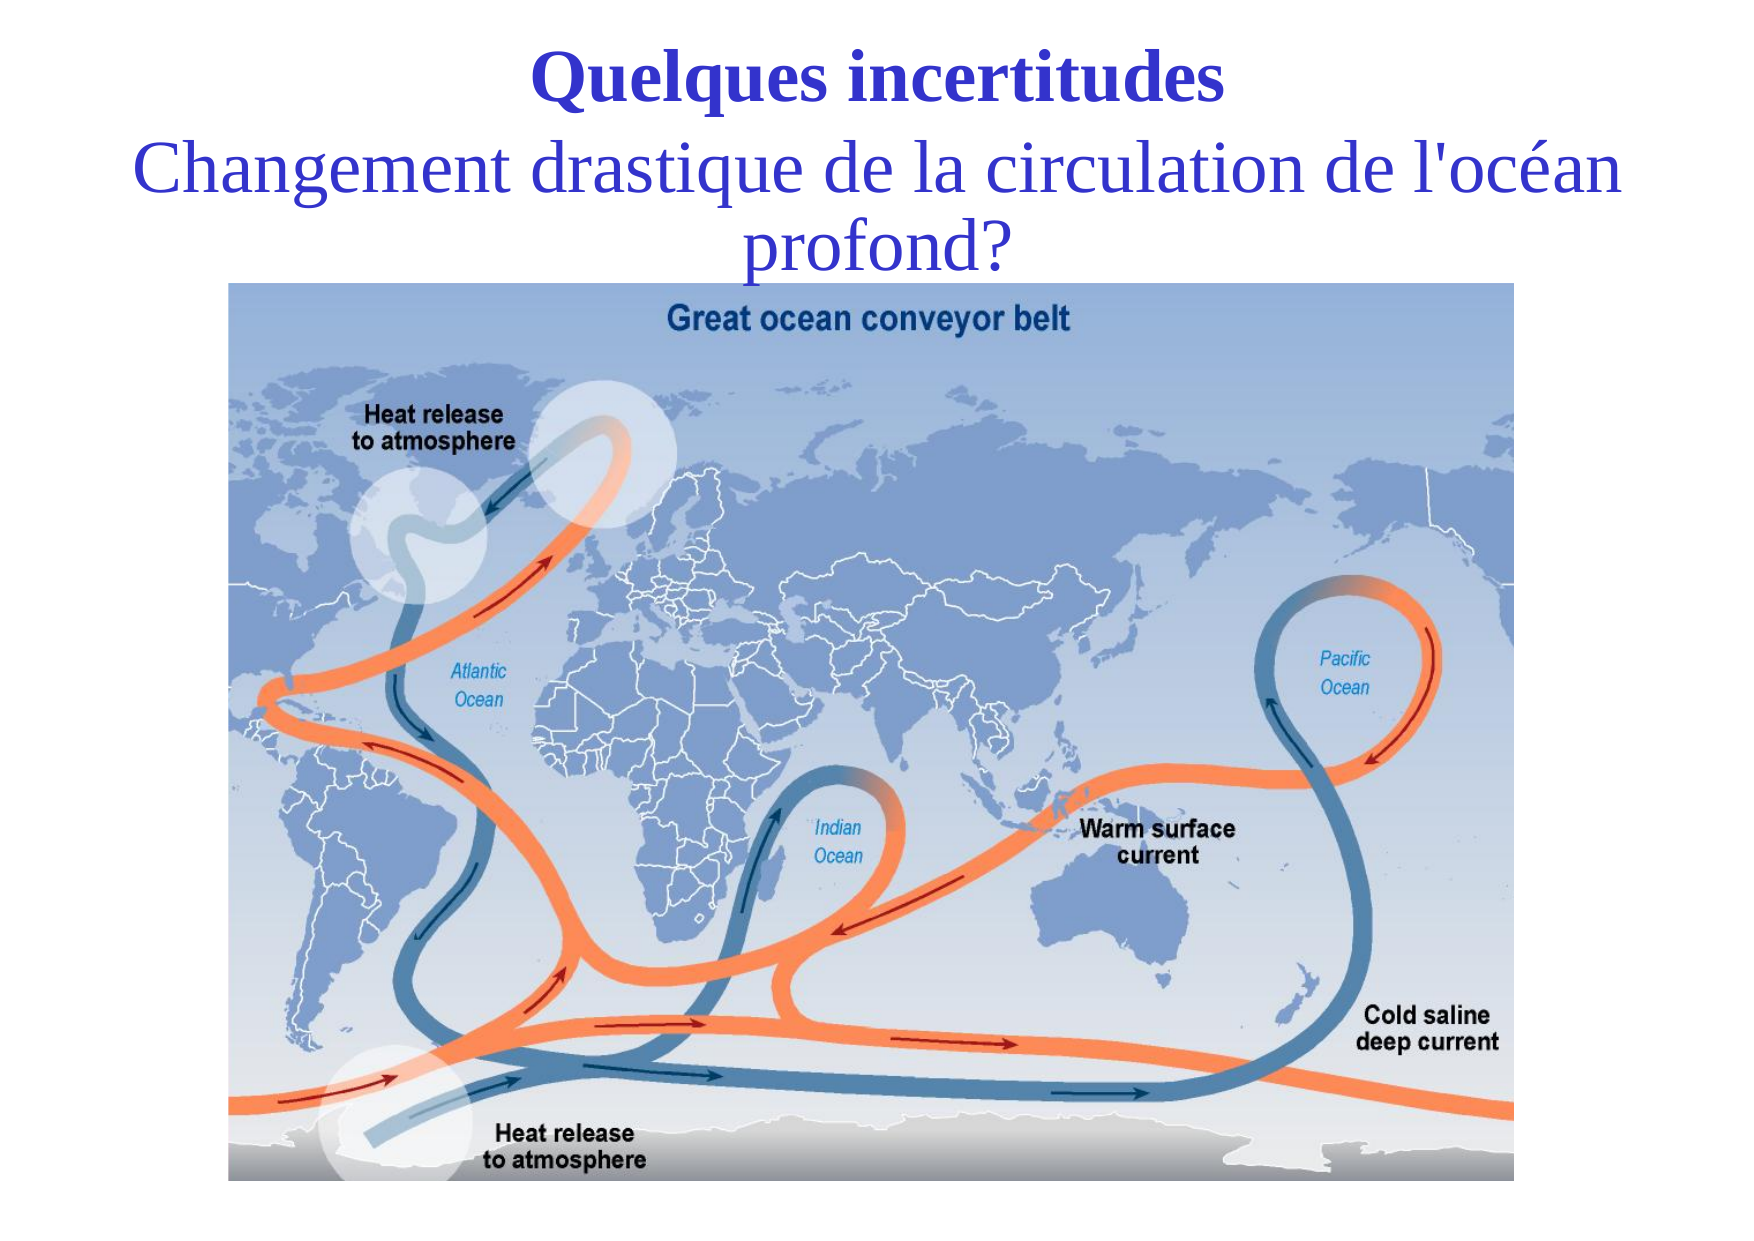

# Quelques incertitudes
Changement drastique de la circulation de l'océan profond?